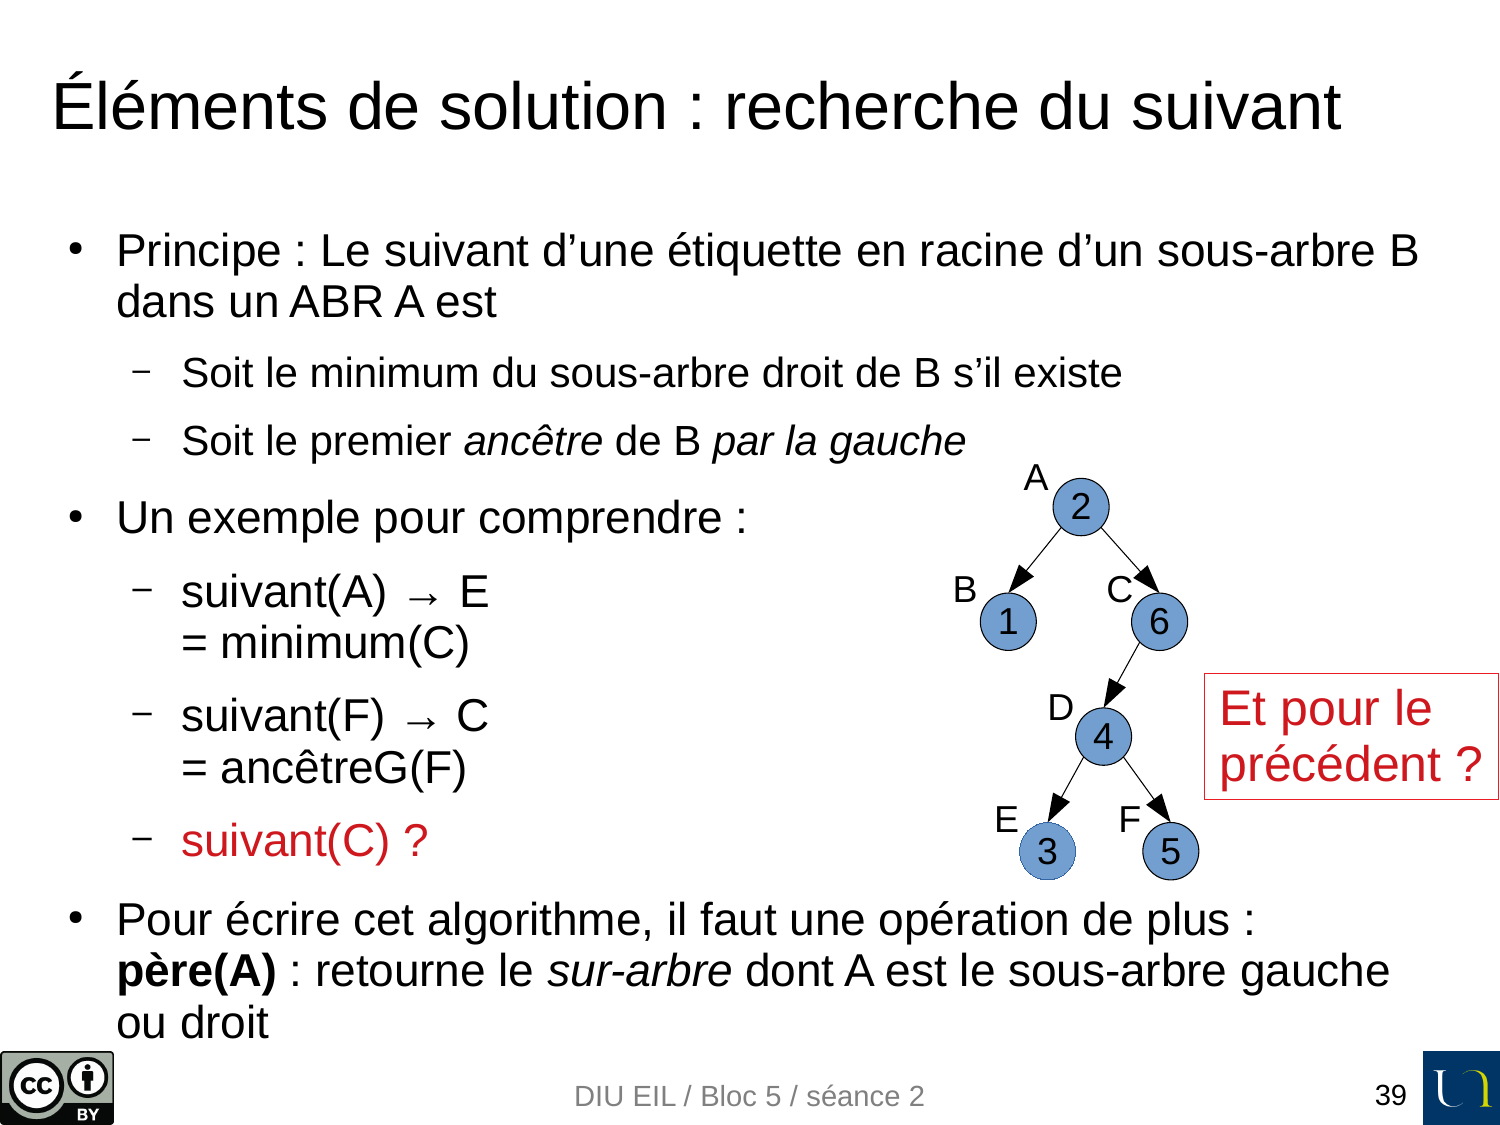

# Éléments de solution : recherche du suivant
Principe : Le suivant d’une étiquette en racine d’un sous-arbre B dans un ABR A est
Soit le minimum du sous-arbre droit de B s’il existe
Soit le premier ancêtre de B par la gauche
Un exemple pour comprendre :
suivant(A) → E
= minimum(C)
suivant(F) → C
= ancêtreG(F)
suivant(C) ?
Pour écrire cet algorithme, il faut une opération de plus :
père(A) : retourne le sur-arbre dont A est le sous-arbre gauche ou droit
A
2
B
C
1
6
Et pour le
précédent ?
D
4
E
F
3
5
39